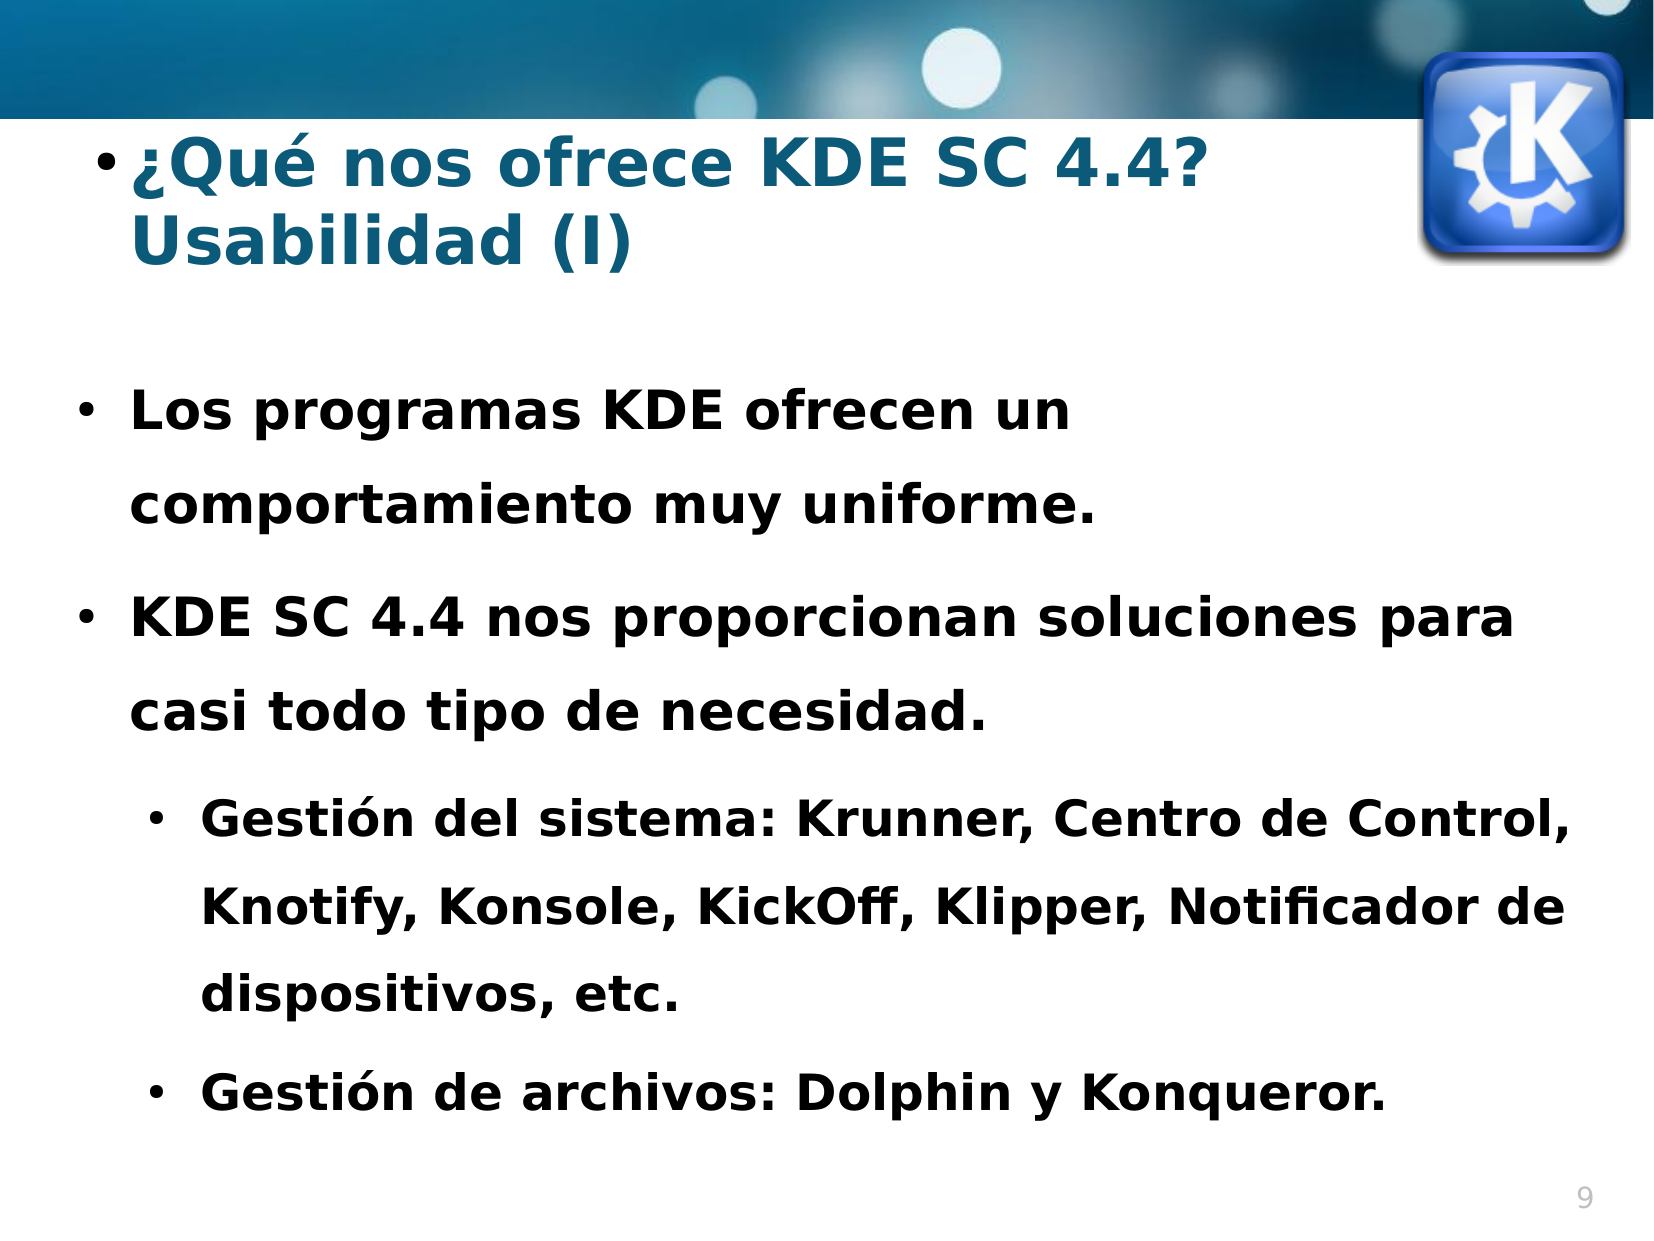

# ¿Qué nos ofrece KDE SC 4.4? Usabilidad (I)
Los programas KDE ofrecen un comportamiento muy uniforme.
KDE SC 4.4 nos proporcionan soluciones para casi todo tipo de necesidad.
Gestión del sistema: Krunner, Centro de Control, Knotify, Konsole, KickOff, Klipper, Notificador de dispositivos, etc.
Gestión de archivos: Dolphin y Konqueror.
9